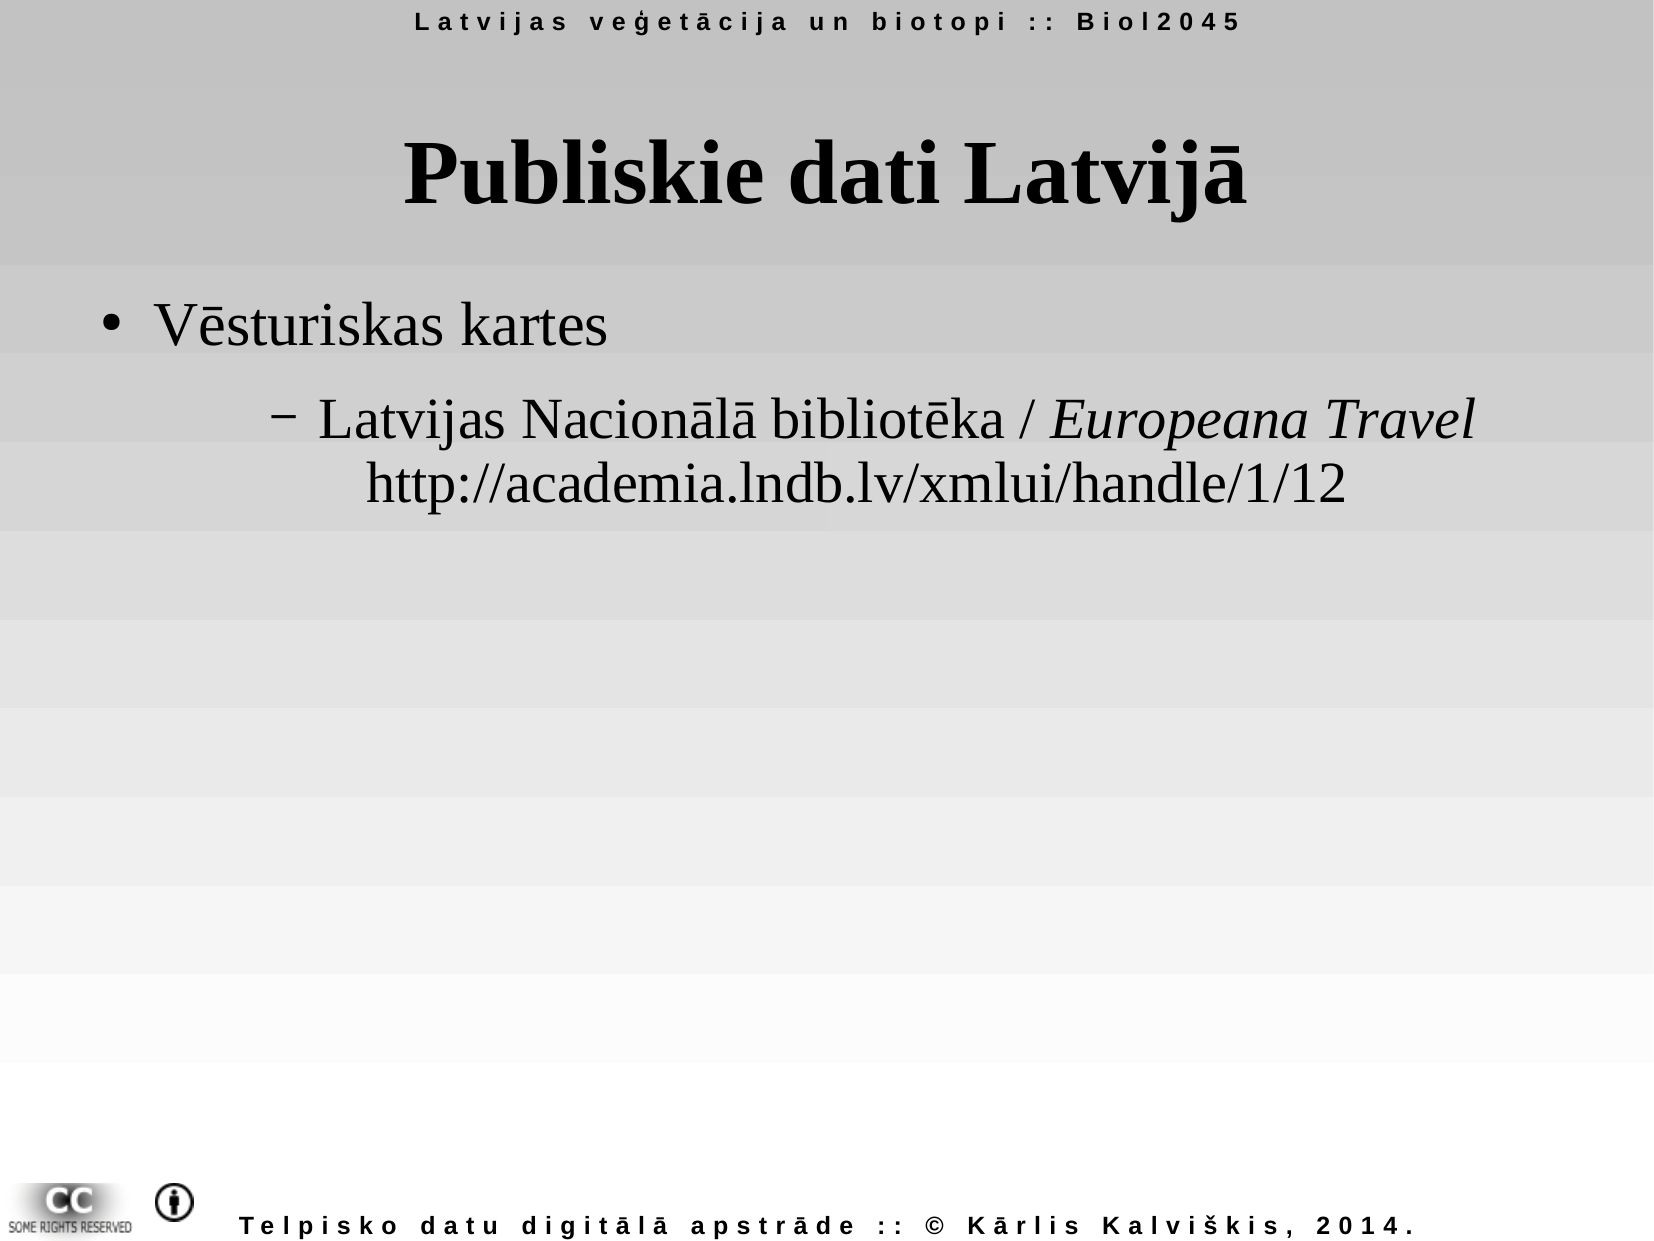

# Publiskie dati Latvijā
Vēsturiskas kartes
Latvijas Nacionālā bibliotēka / Europeana Travel
http://academia.lndb.lv/xmlui/handle/1/12